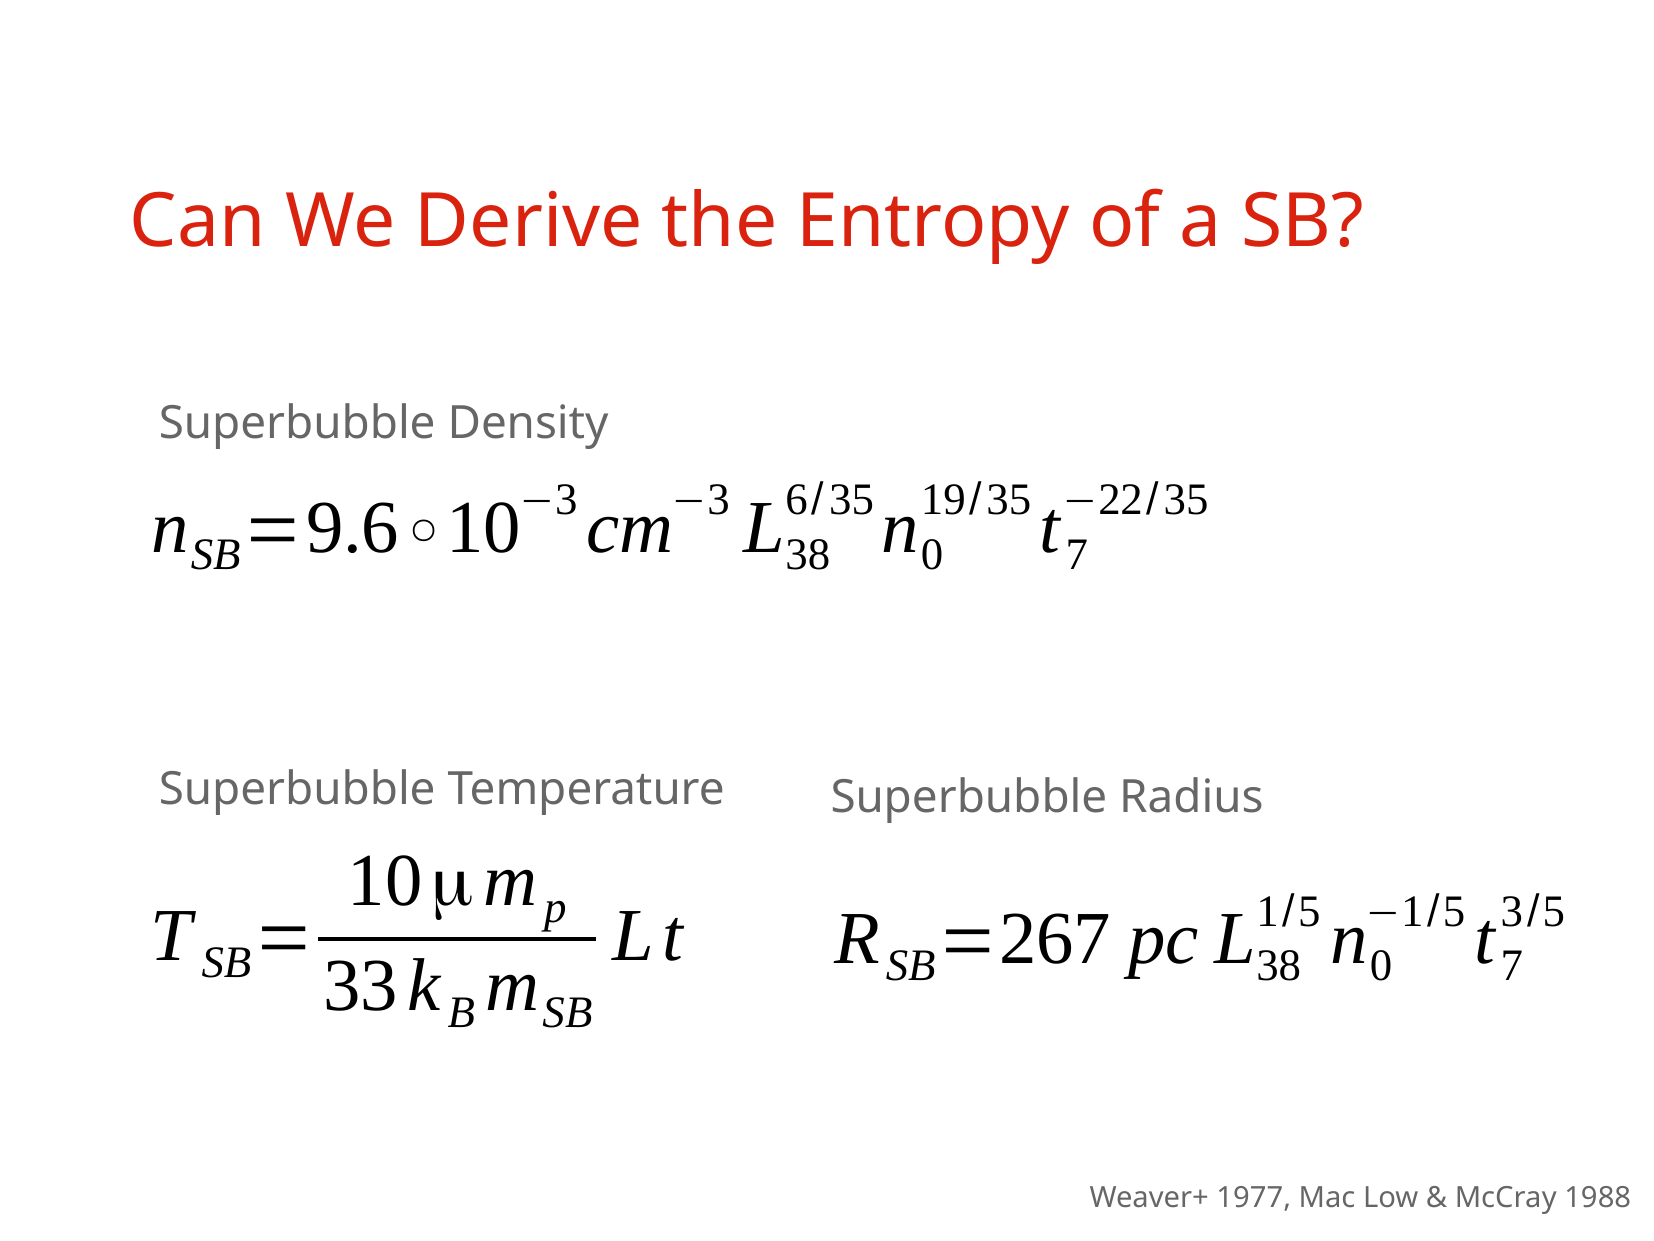

# Can We Derive the Entropy of a SB?
Superbubble Density
Superbubble Temperature
Superbubble Radius
Weaver+ 1977, Mac Low & McCray 1988